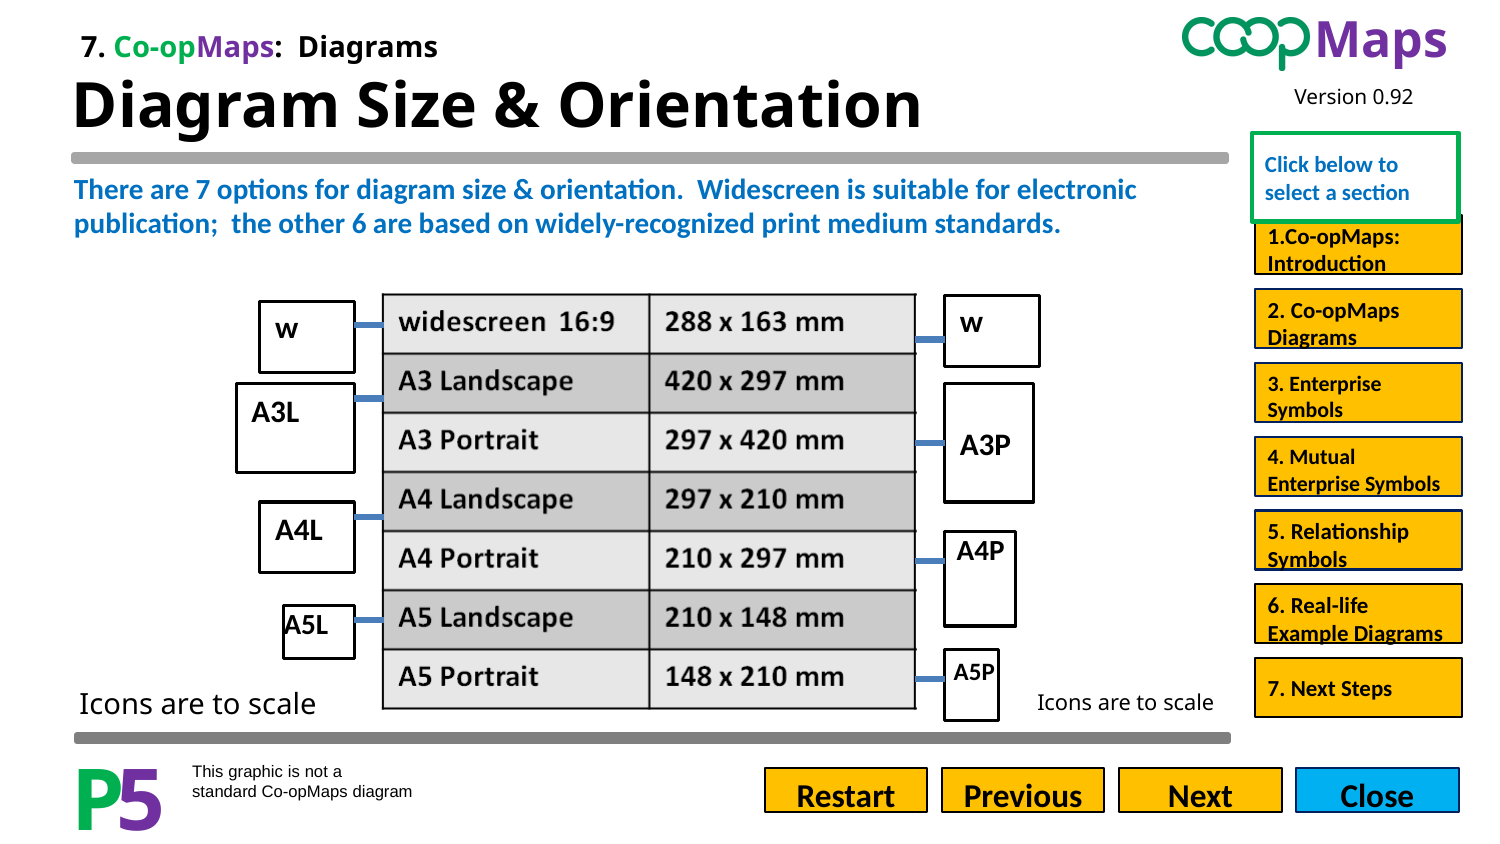

Maps
7. Co-opMaps: Diagrams
Diagram Size & Orientation
Version 0.92
Click below to select a section
There are 7 options for diagram size & orientation. Widescreen is suitable for electronic publication; the other 6 are based on widely-recognized print medium standards.
1.Co-opMaps: Introduction
2. Co-opMaps Diagrams
w
w
3. Enterprise Symbols
A3L
A3P
4. Mutual Enterprise Symbols
A4L
5. Relationship Symbols
A4P
6. Real-life Example Diagrams
A5L
A5P
7. Next Steps
 Icons are to scale
 Icons are to scale
P
5
This graphic is not a
standard Co-opMaps diagram
Restart
Previous
Next
Close